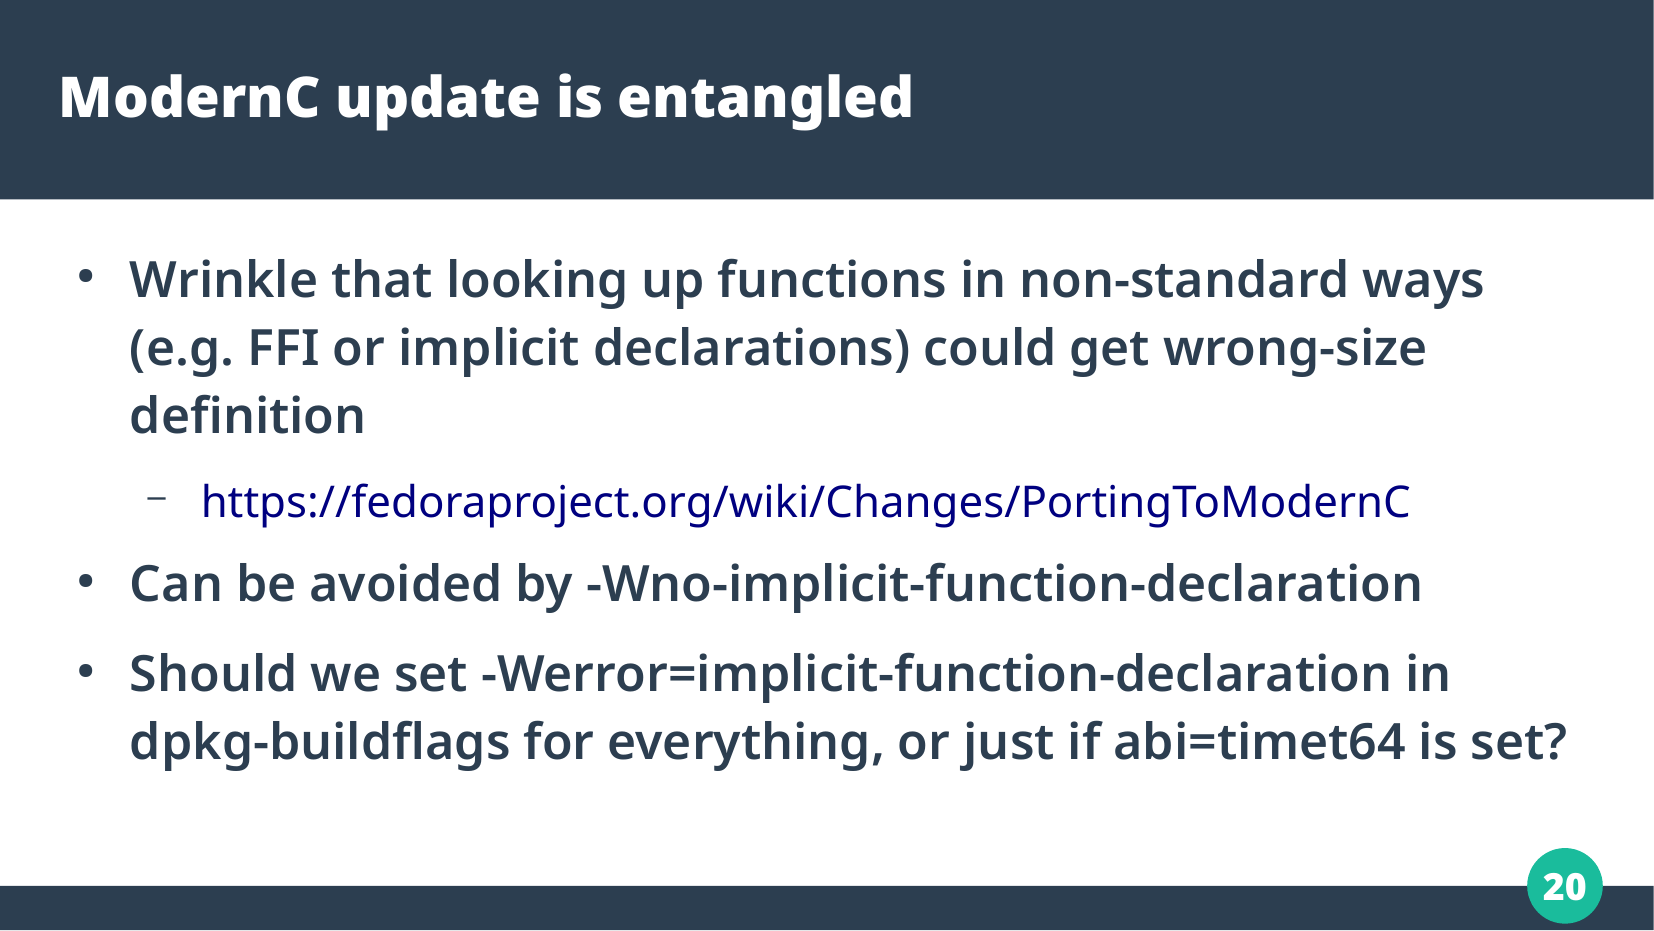

# ModernC update is entangled
Wrinkle that looking up functions in non-standard ways (e.g. FFI or implicit declarations) could get wrong-size definition
https://fedoraproject.org/wiki/Changes/PortingToModernC
Can be avoided by -Wno-implicit-function-declaration
Should we set -Werror=implicit-function-declaration in dpkg-buildflags for everything, or just if abi=timet64 is set?